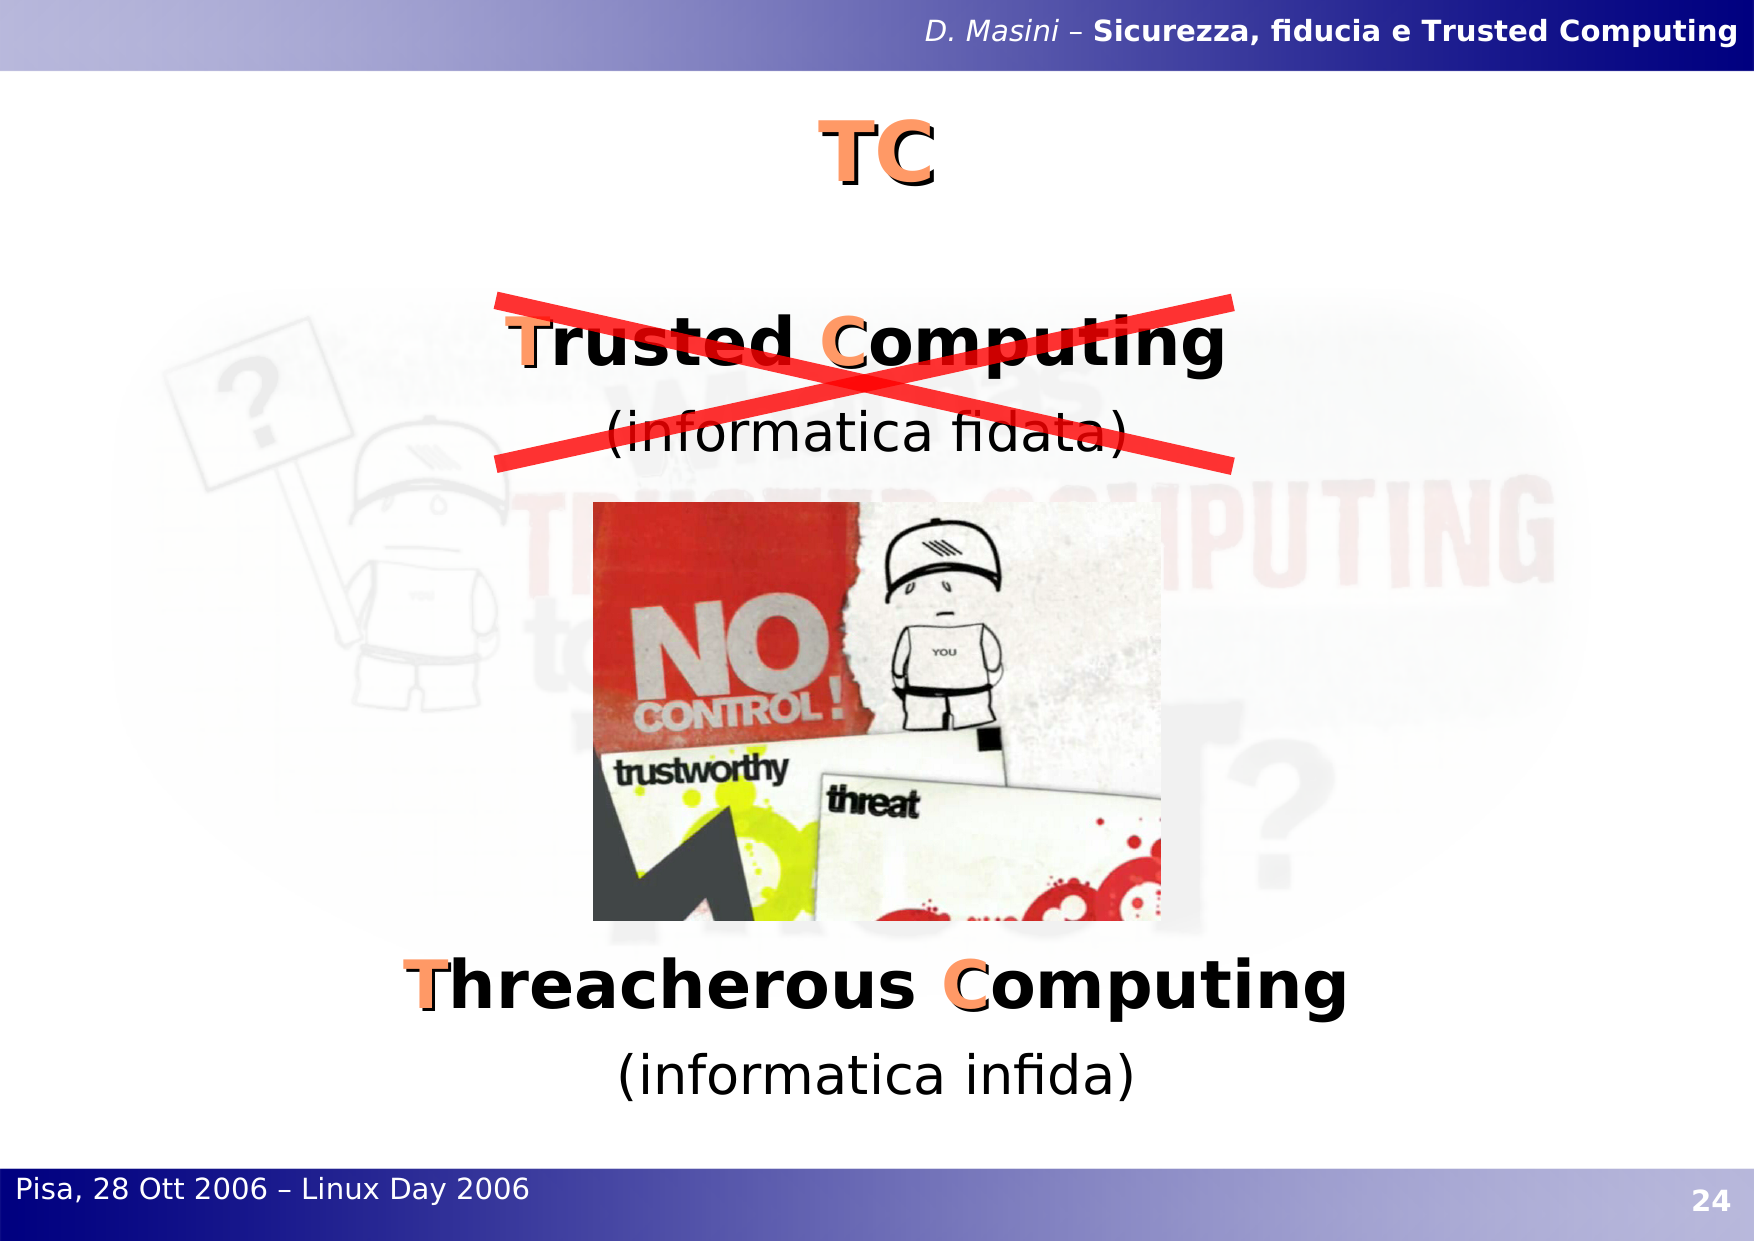

D. Masini – Sicurezza, fiducia e Trusted Computing
TC
# Trusted Computing
(informatica fidata)
Threacherous Computing
(informatica infida)
Pisa, 28 Ott 2006 – Linux Day 2006